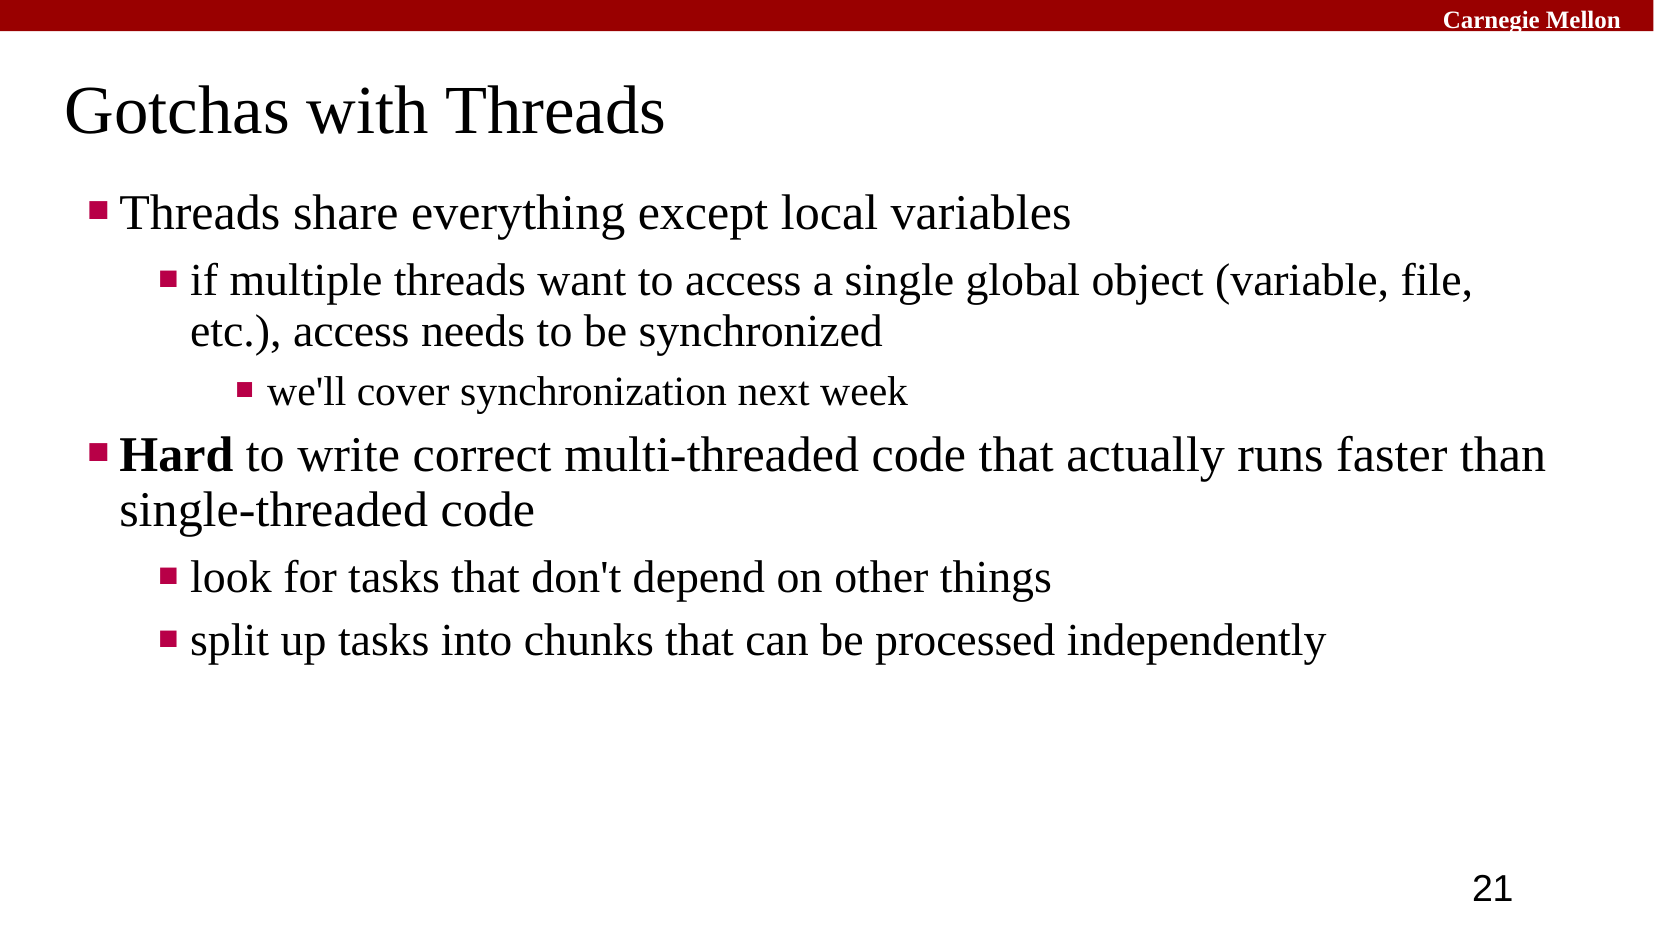

# Gotchas with Threads
Threads share everything except local variables
if multiple threads want to access a single global object (variable, file, etc.), access needs to be synchronized
we'll cover synchronization next week
Hard to write correct multi-threaded code that actually runs faster than single-threaded code
look for tasks that don't depend on other things
split up tasks into chunks that can be processed independently